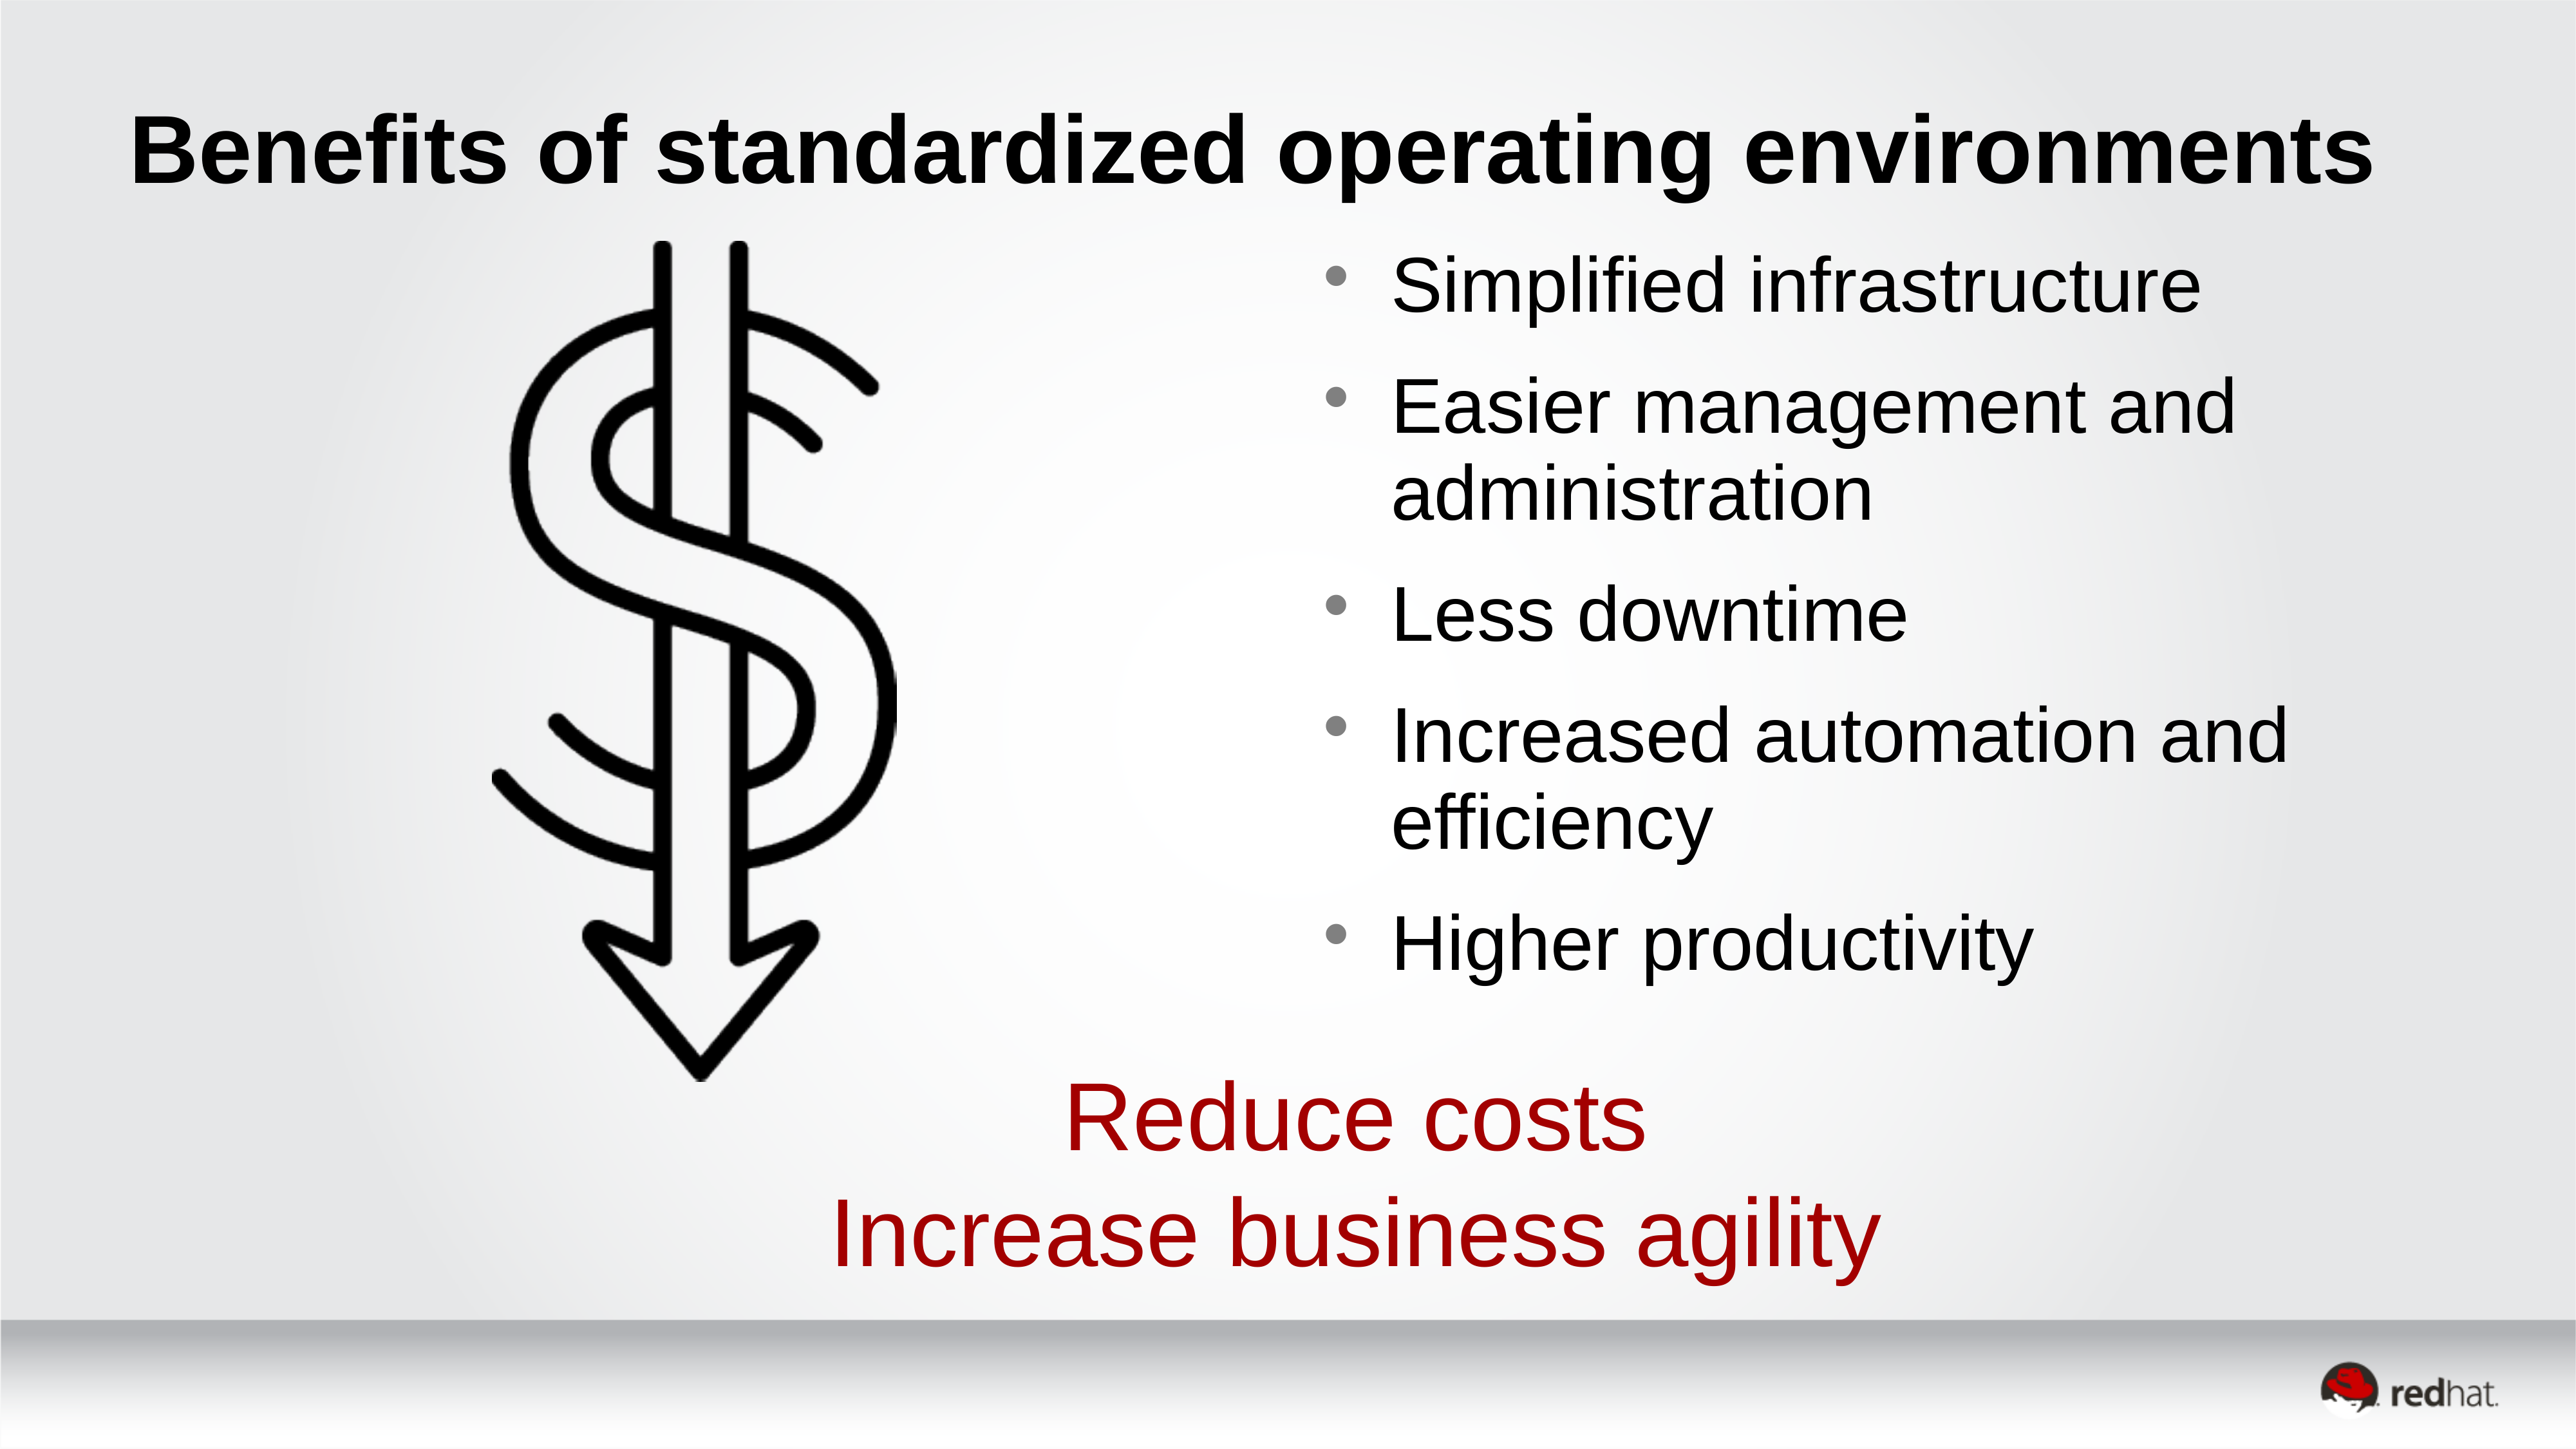

# Benefits of standardized operating environments
Simplified infrastructure
Easier management and administration
Less downtime
Increased automation and efficiency
Higher productivity
Reduce costs
Increase business agility